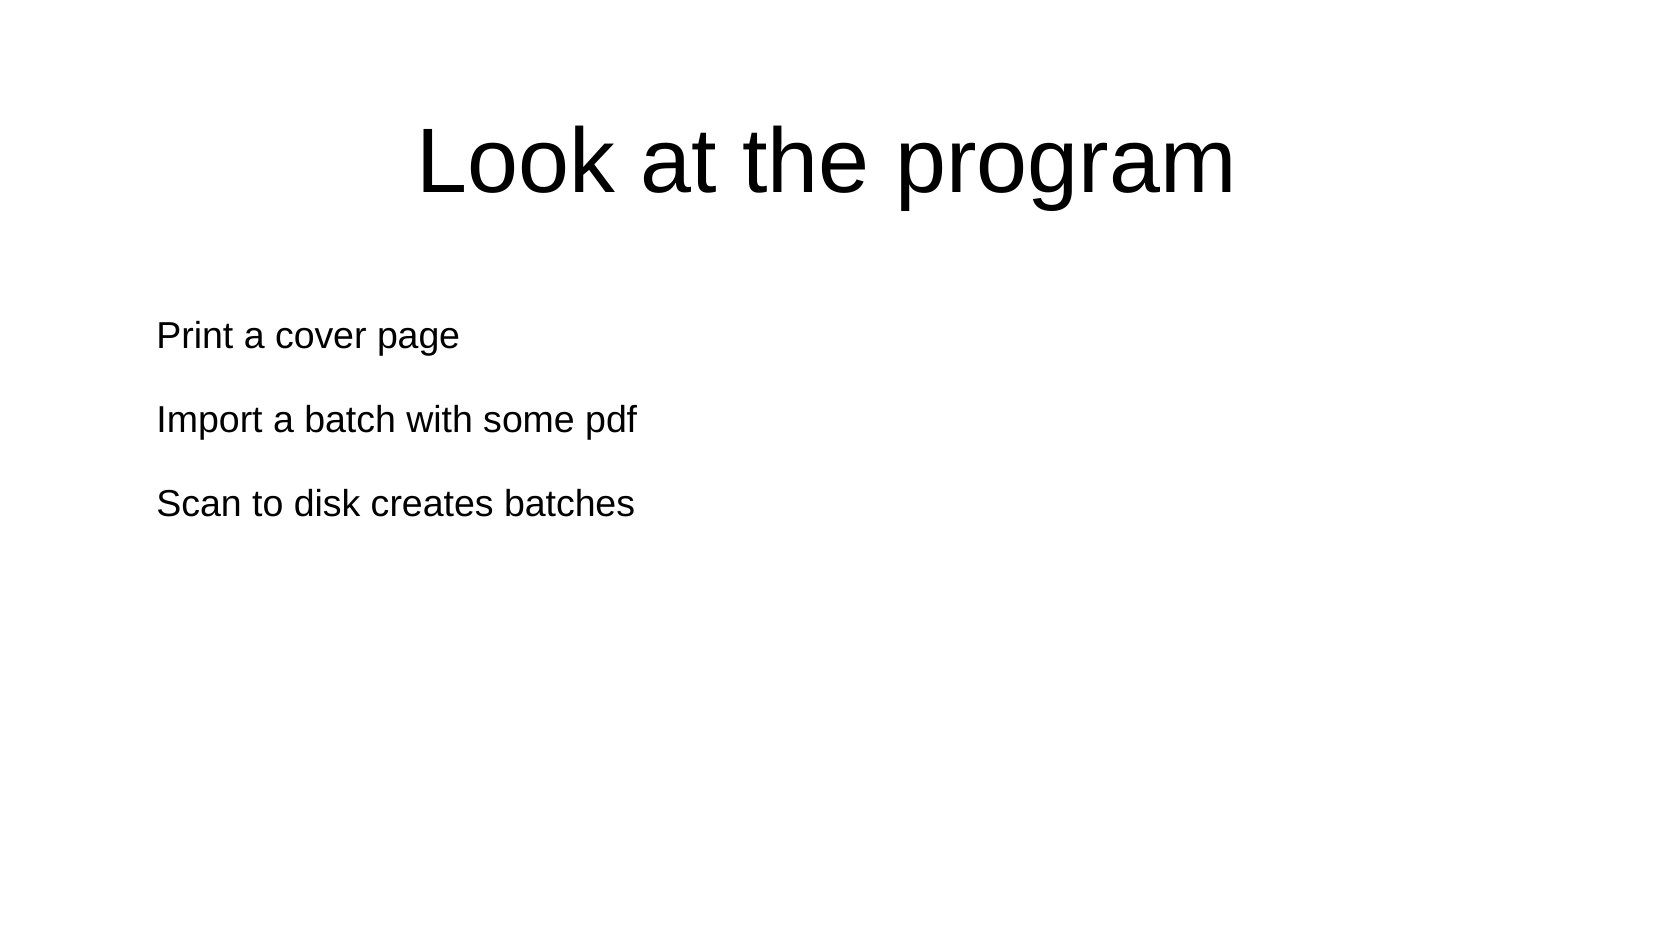

# Look at the program
Print a cover page
Import a batch with some pdf
Scan to disk creates batches